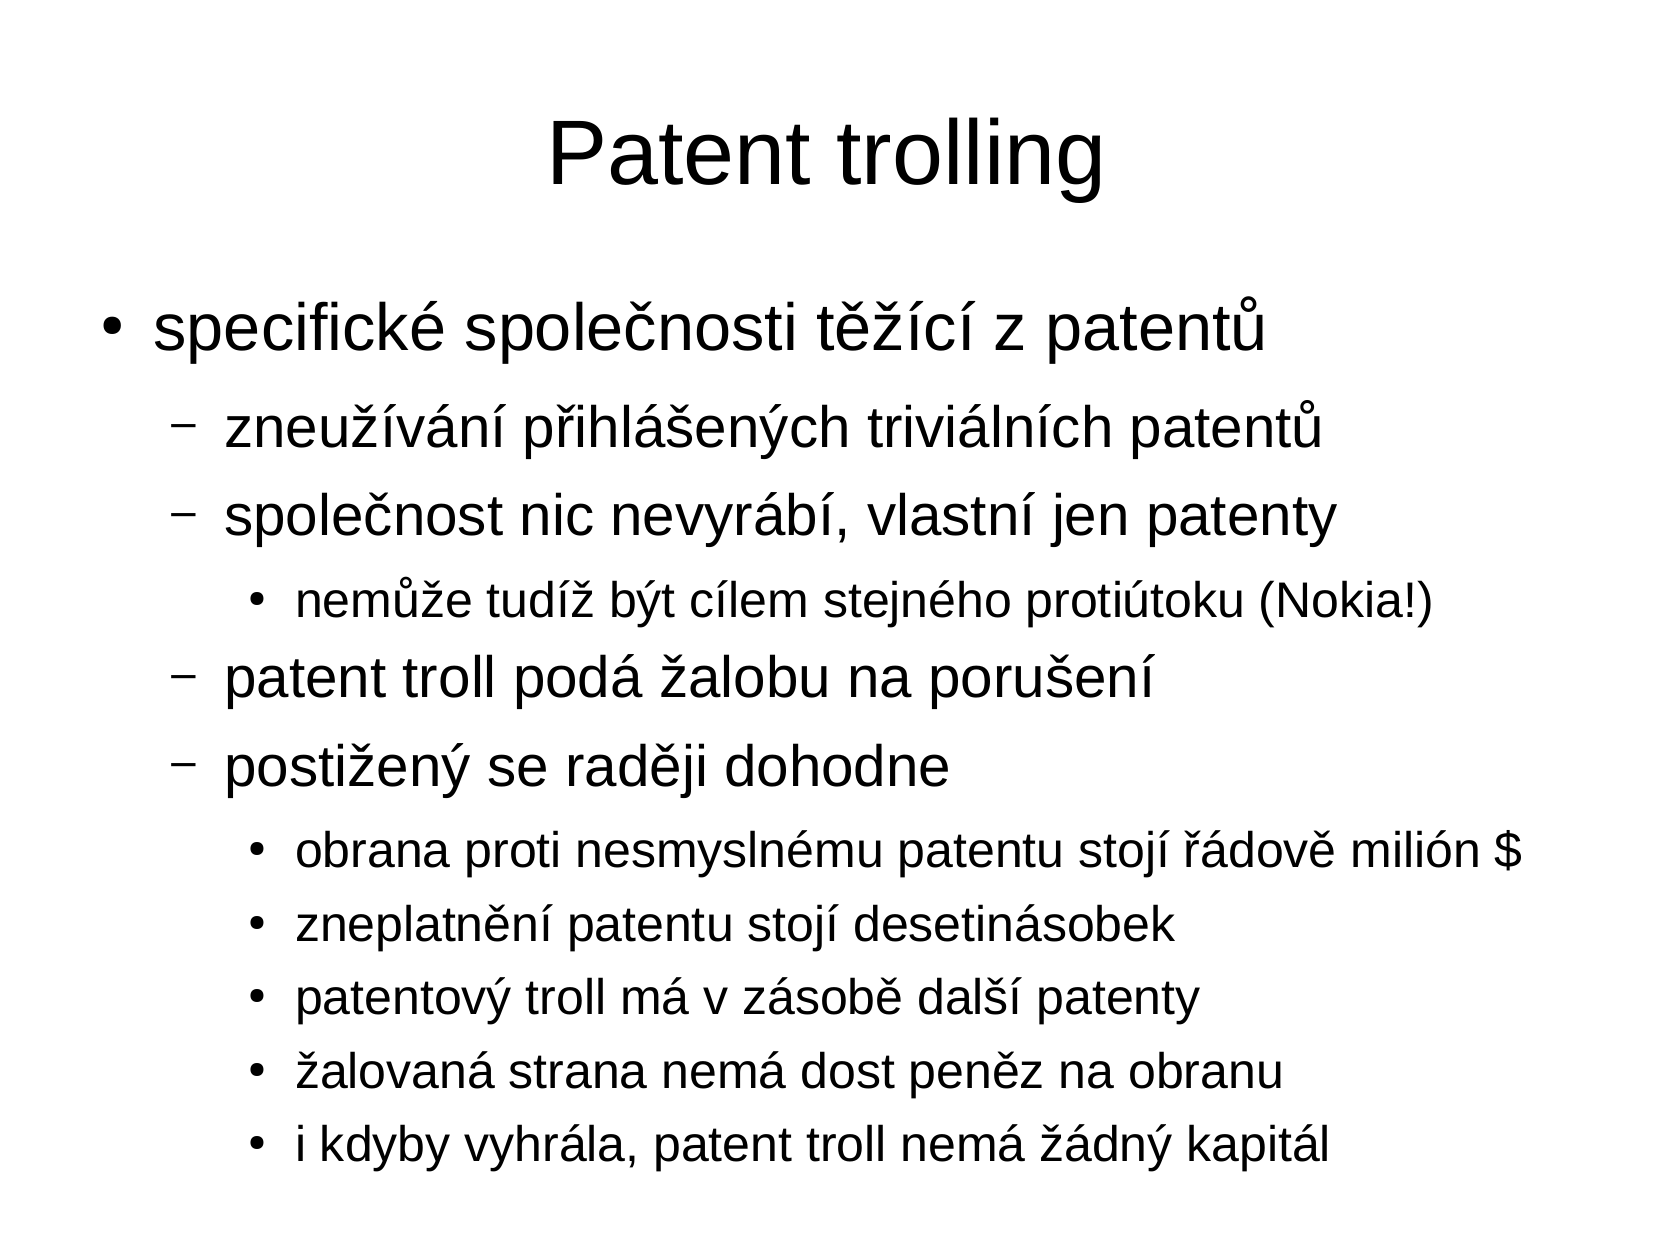

# Patent trolling
specifické společnosti těžící z patentů
zneužívání přihlášených triviálních patentů
společnost nic nevyrábí, vlastní jen patenty
nemůže tudíž být cílem stejného protiútoku (Nokia!)
patent troll podá žalobu na porušení
postižený se raději dohodne
obrana proti nesmyslnému patentu stojí řádově milión $
zneplatnění patentu stojí desetinásobek
patentový troll má v zásobě další patenty
žalovaná strana nemá dost peněz na obranu
i kdyby vyhrála, patent troll nemá žádný kapitál